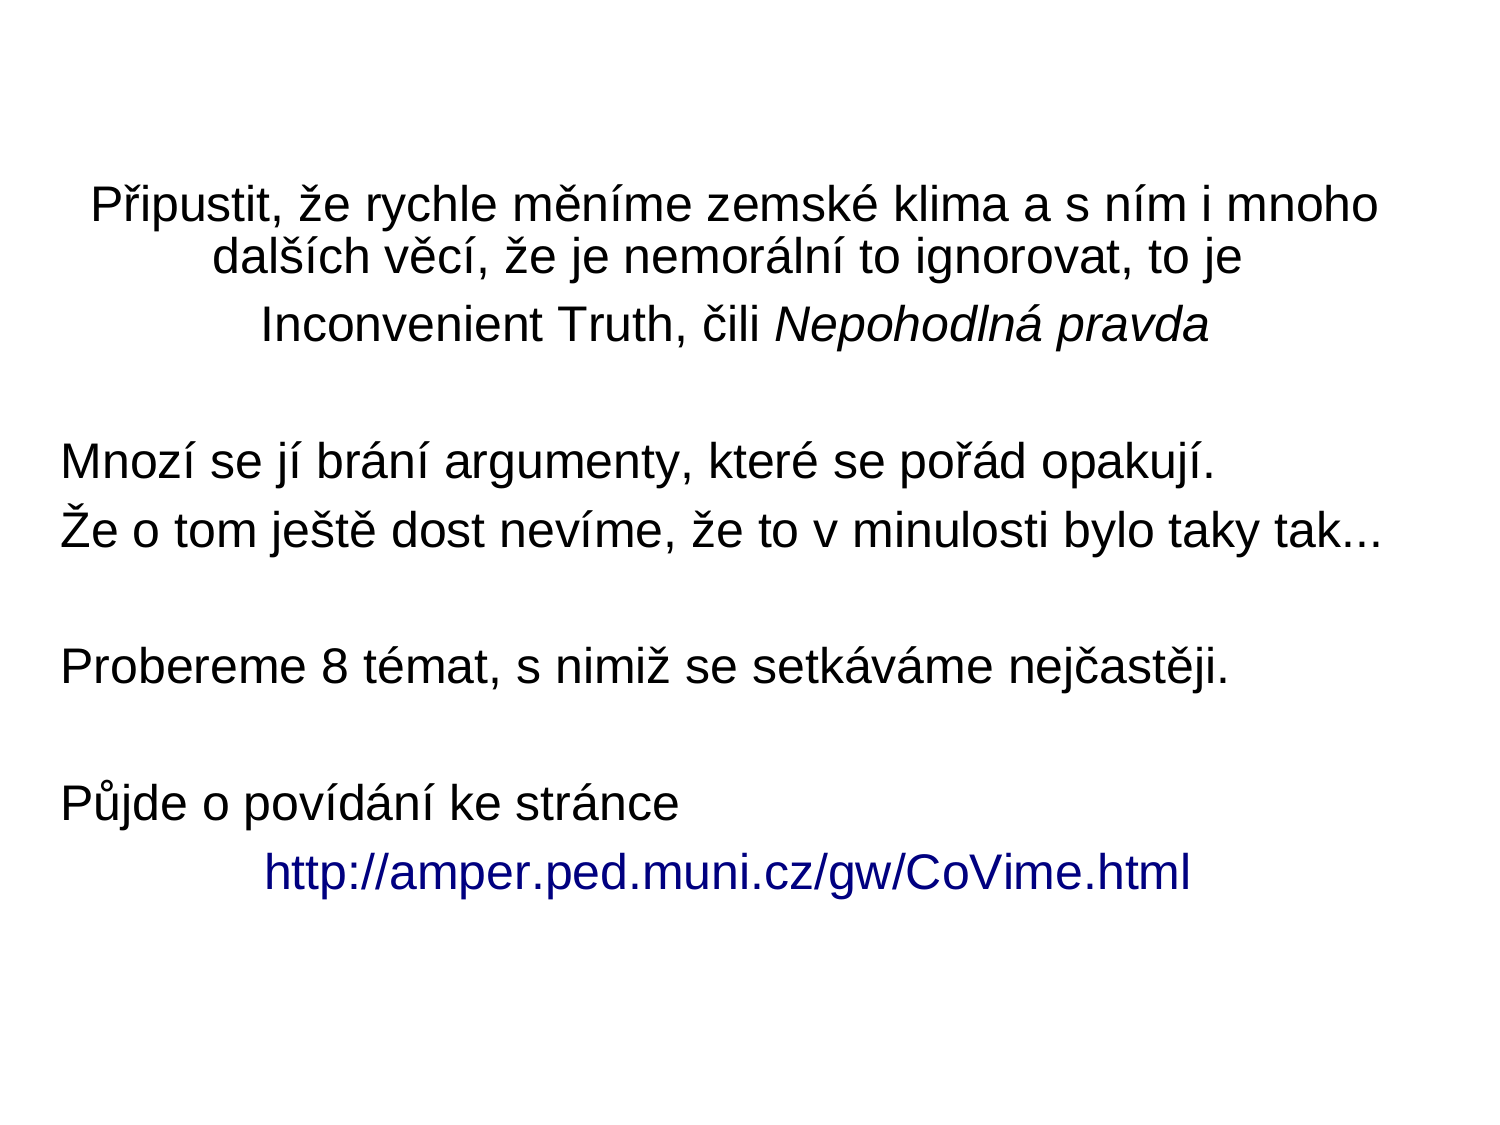

#
Připustit, že rychle měníme zemské klima a s ním i mnoho dalších věcí, že je nemorální to ignorovat, to je
Inconvenient Truth, čili Nepohodlná pravda
Mnozí se jí brání argumenty, které se pořád opakují.
Že o tom ještě dost nevíme, že to v minulosti bylo taky tak...
Probereme 8 témat, s nimiž se setkáváme nejčastěji.
Půjde o povídání ke stránce
http://amper.ped.muni.cz/gw/CoVime.html